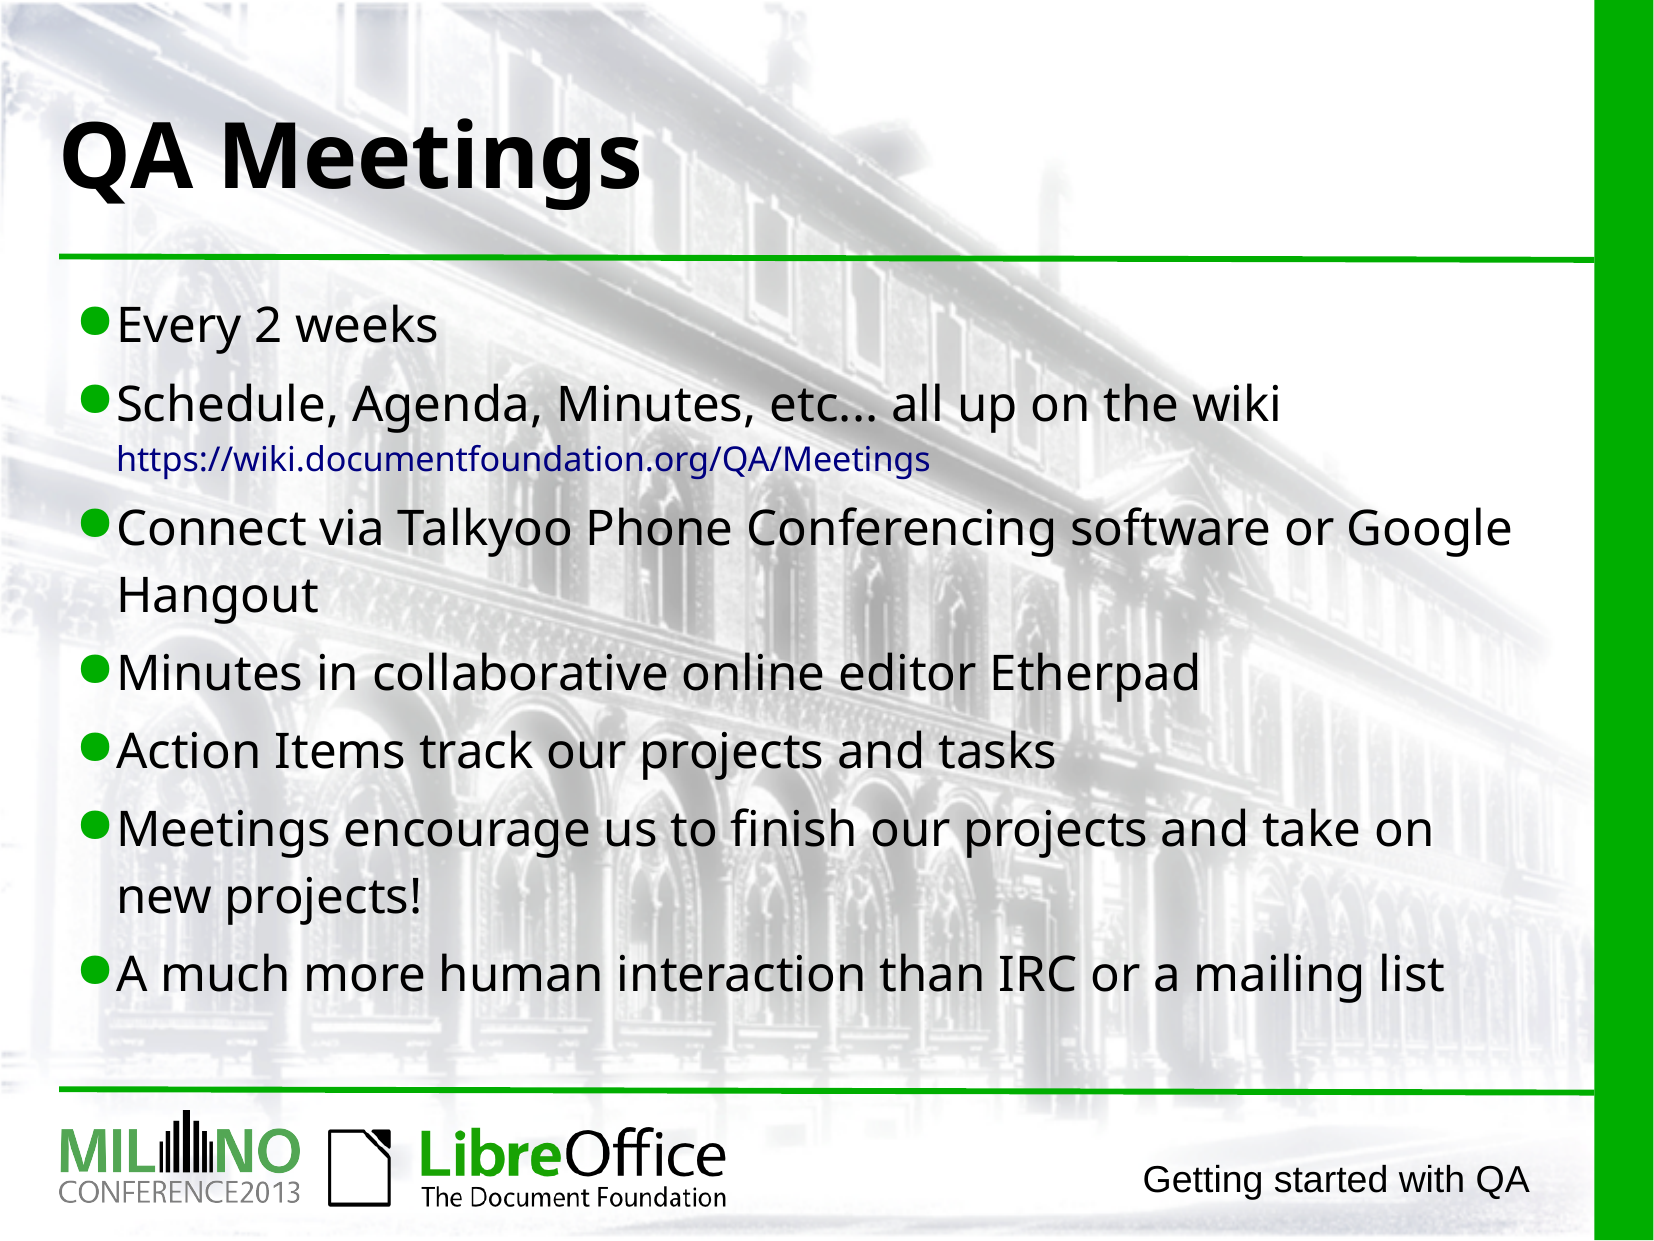

# QA Meetings
Every 2 weeks
Schedule, Agenda, Minutes, etc... all up on the wiki
https://wiki.documentfoundation.org/QA/Meetings
Connect via Talkyoo Phone Conferencing software or Google Hangout
Minutes in collaborative online editor Etherpad
Action Items track our projects and tasks
Meetings encourage us to finish our projects and take on new projects!
A much more human interaction than IRC or a mailing list